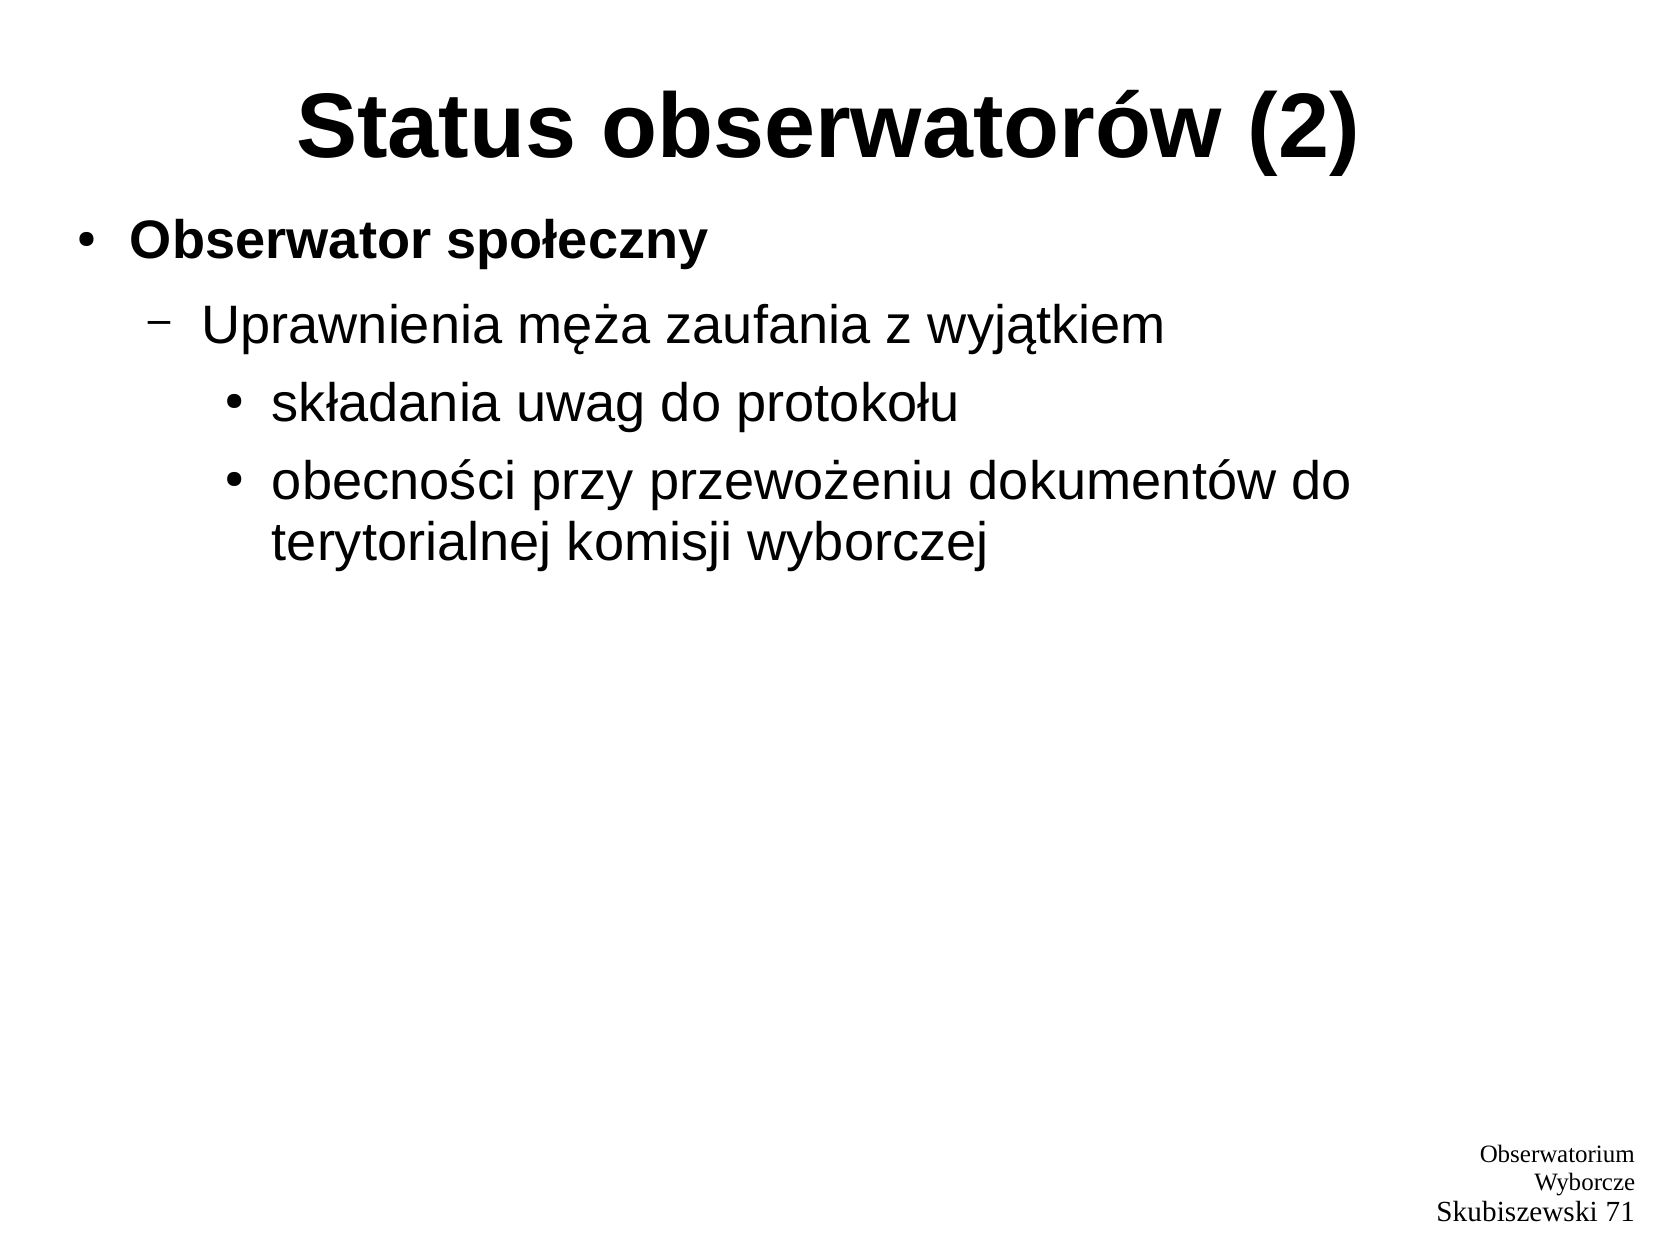

# Status obserwatorów (2)
Obserwator społeczny
Uprawnienia męża zaufania z wyjątkiem
składania uwag do protokołu
obecności przy przewożeniu dokumentów do terytorialnej komisji wyborczej
71